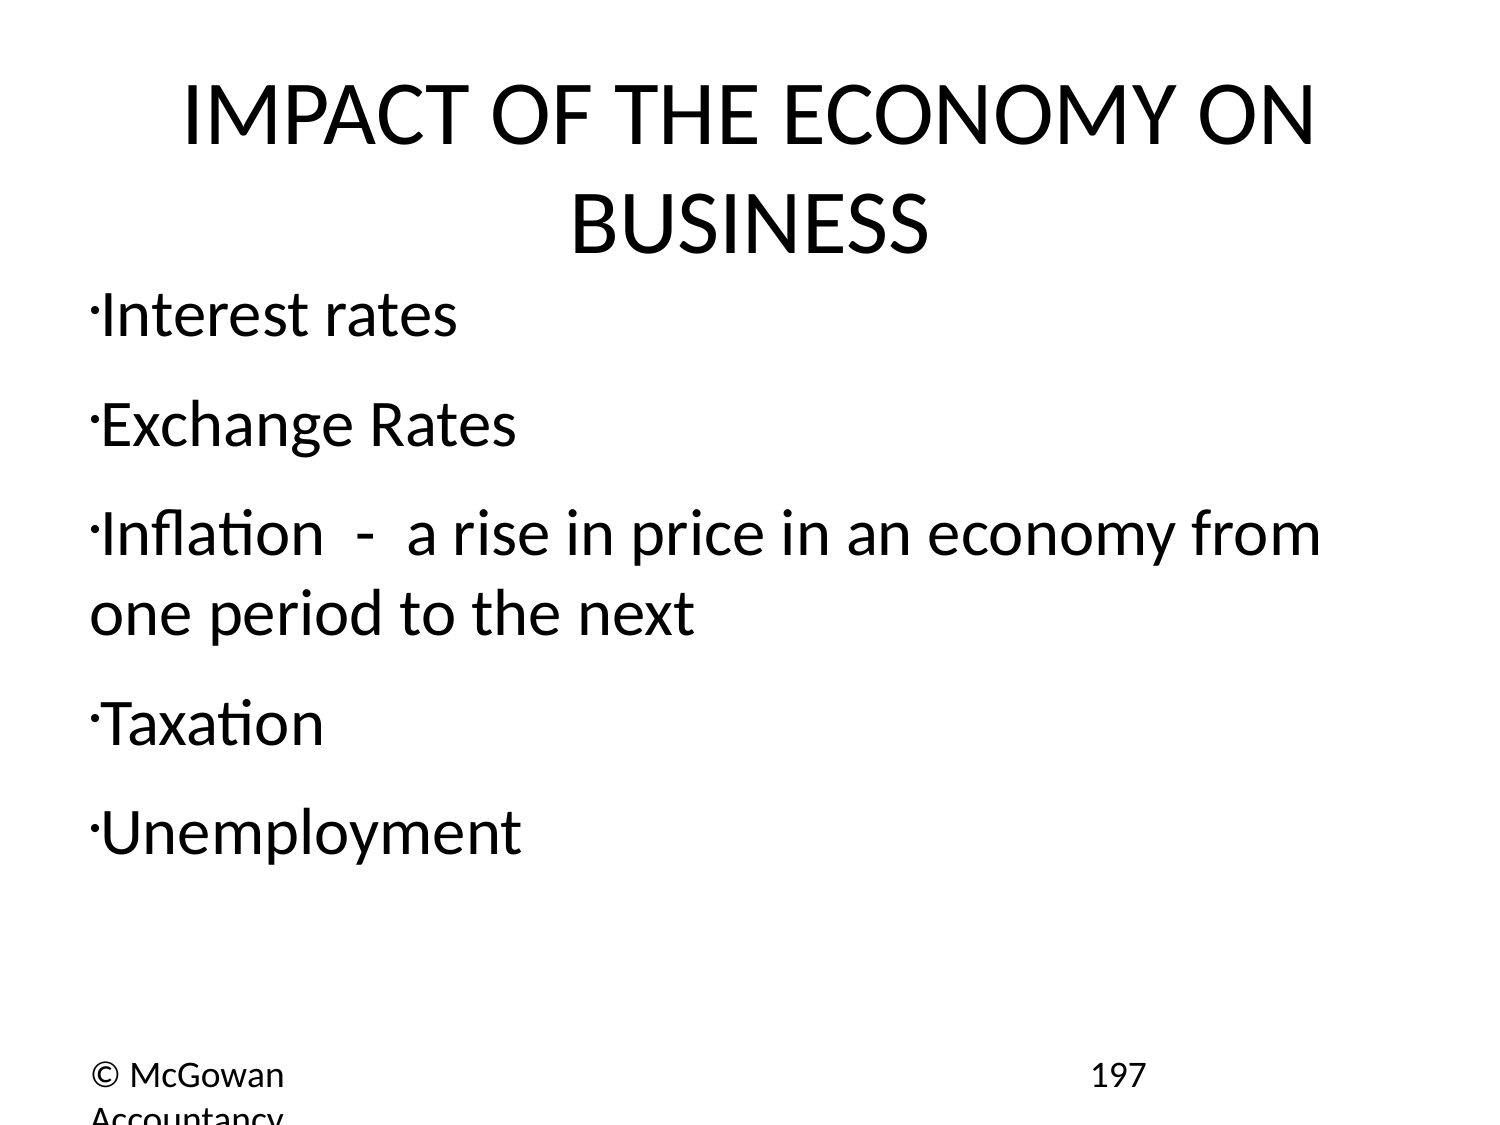

# IMPACT OF THE ECONOMY ON BUSINESS
Interest rates
Exchange Rates
Inflation - a rise in price in an economy from one period to the next
Taxation
Unemployment
© McGowan Accountancy Services
197